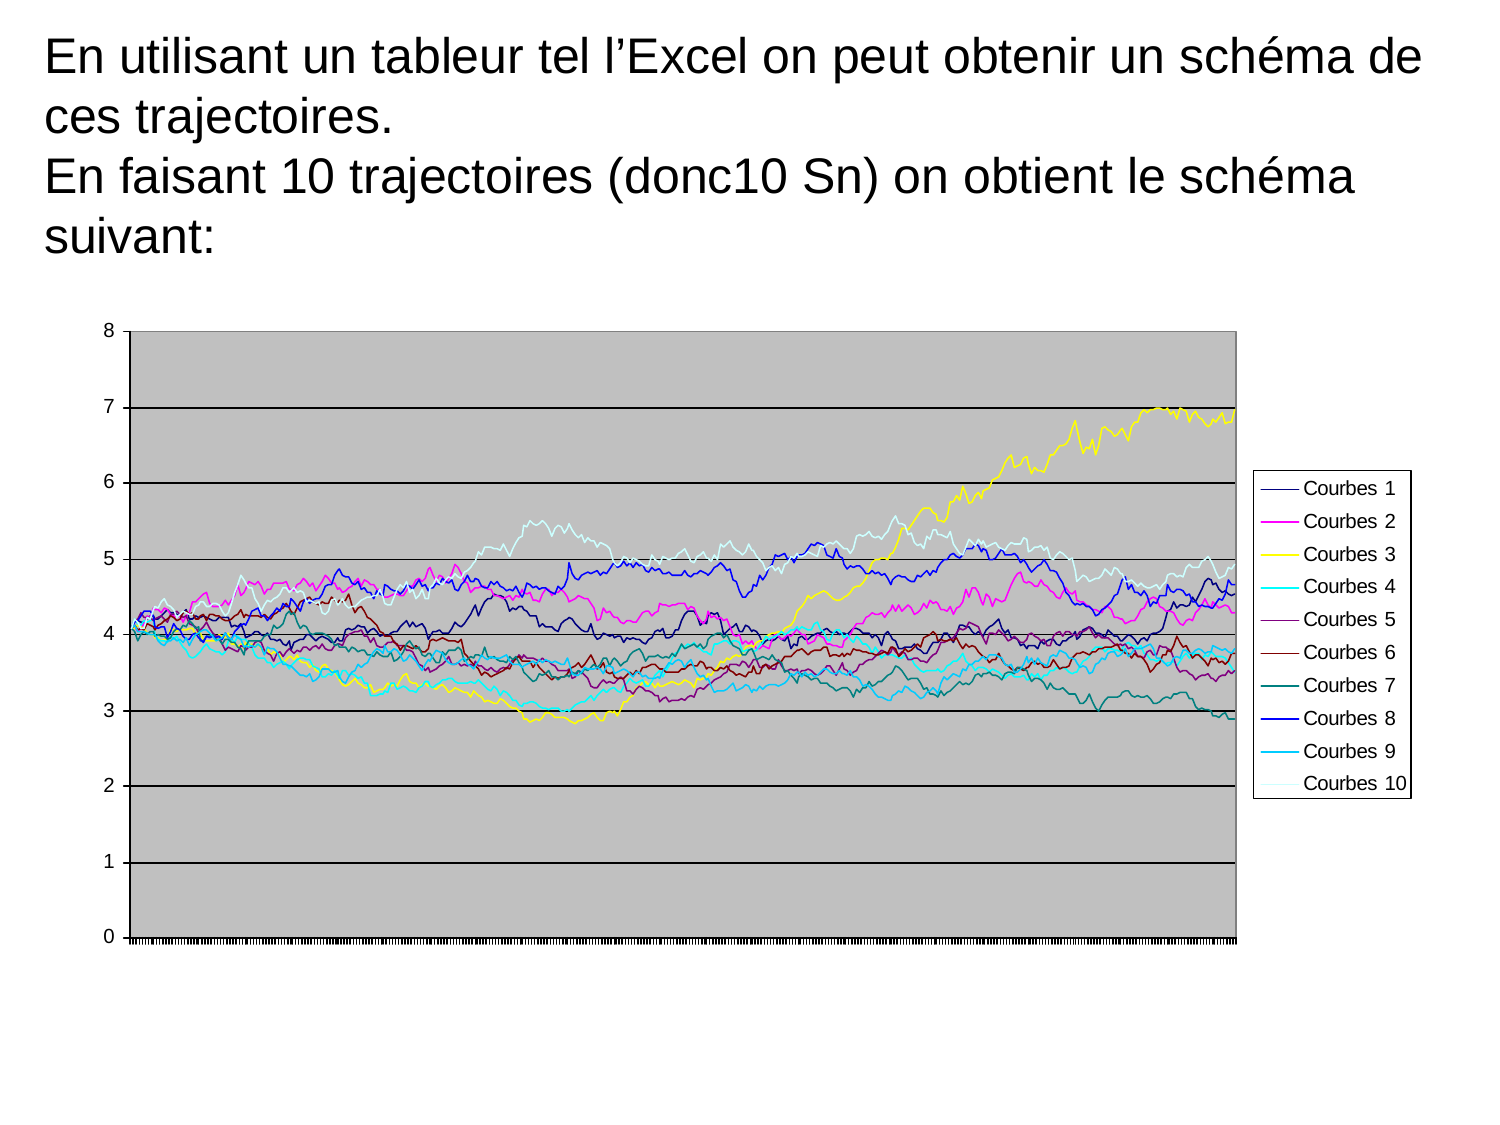

# En utilisant un tableur tel l’Excel on peut obtenir un schéma de ces trajectoires. En faisant 10 trajectoires (donc10 Sn) on obtient le schéma suivant: